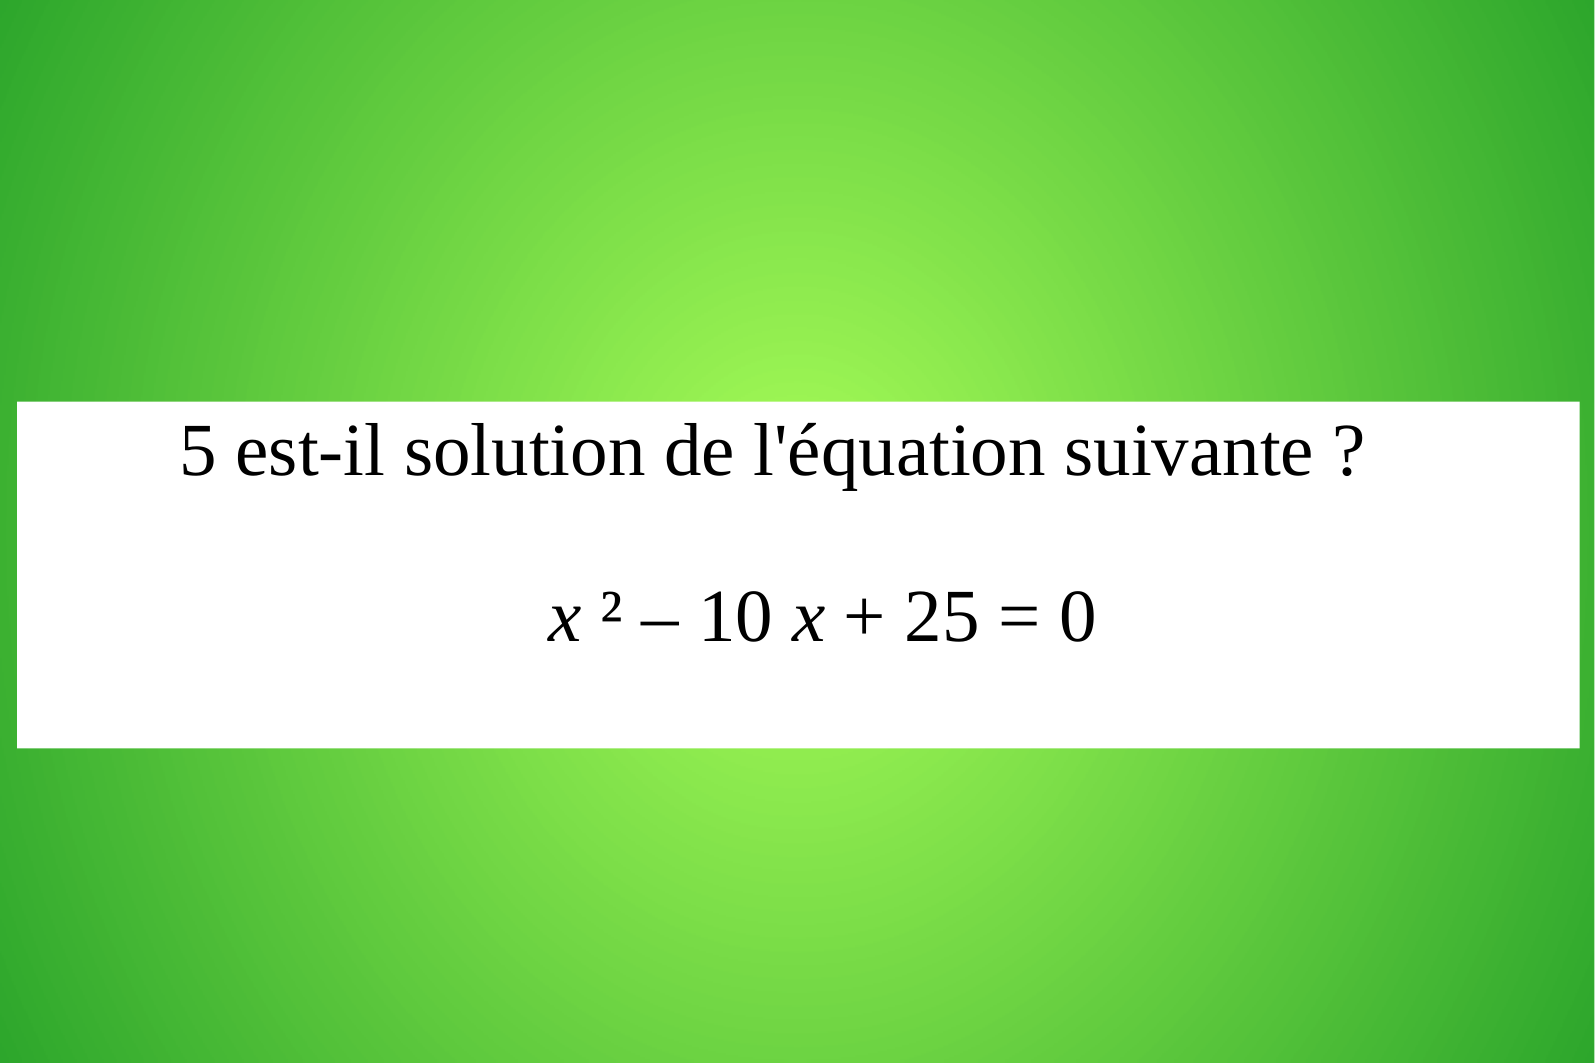

5 est-il solution de l'équation suivante ?
							x ² – 10 x + 25 = 0